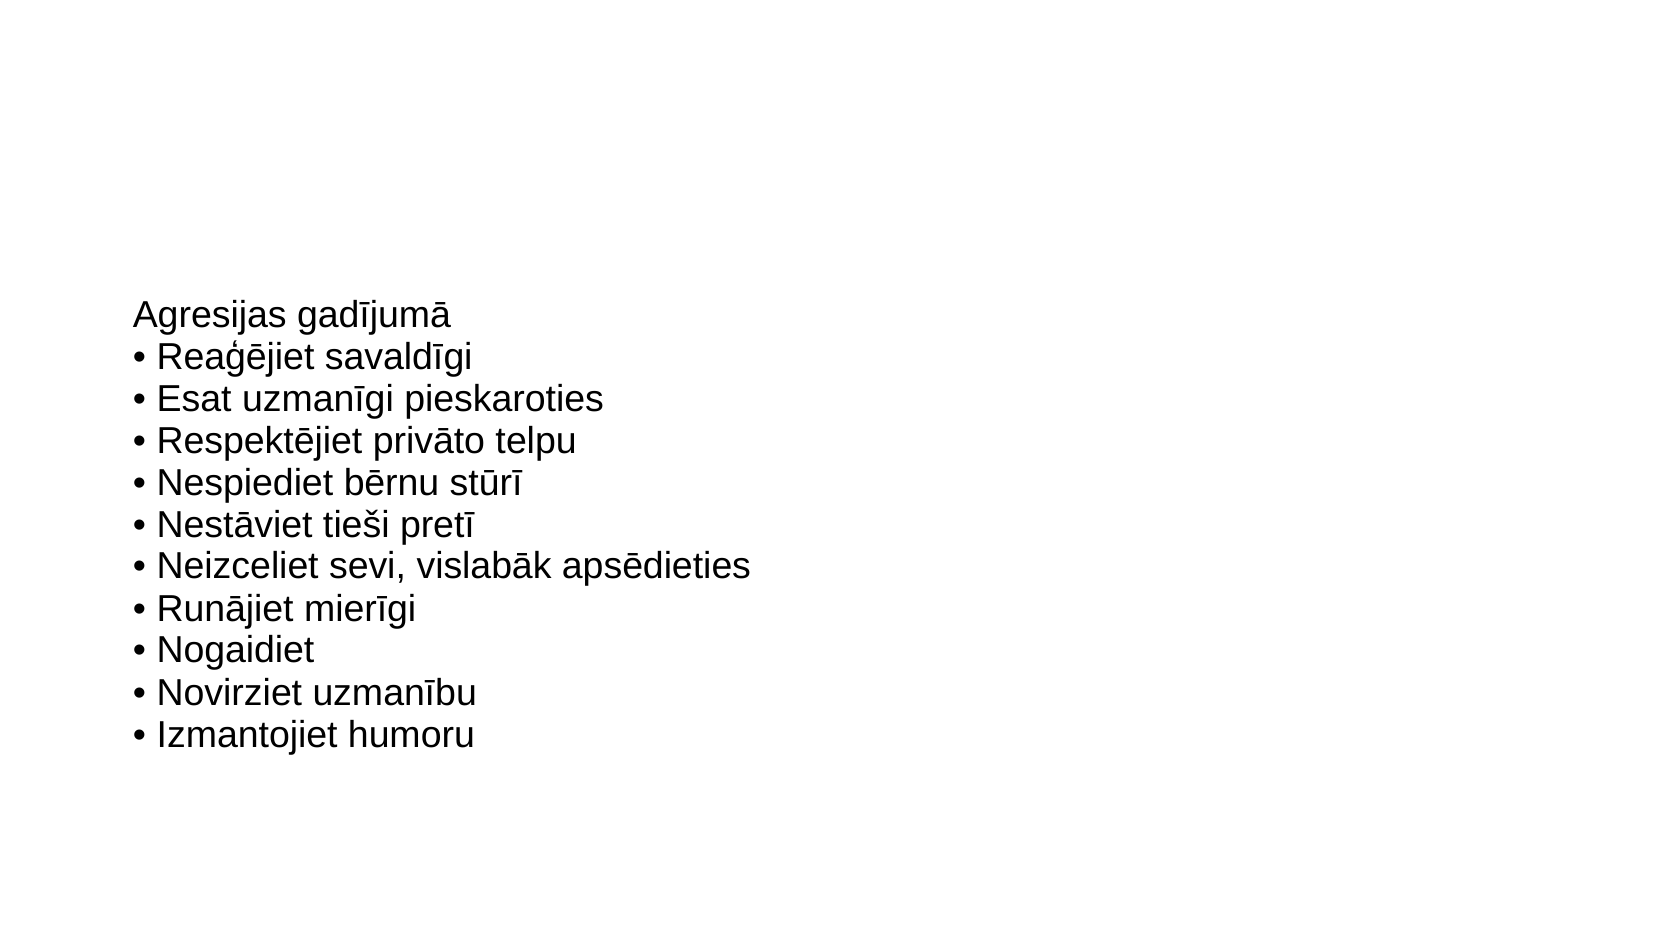

Agresijas gadījumā
• Reaģējiet savaldīgi
• Esat uzmanīgi pieskaroties
• Respektējiet privāto telpu
• Nespiediet bērnu stūrī
• Nestāviet tieši pretī
• Neizceliet sevi, vislabāk apsēdieties
• Runājiet mierīgi
• Nogaidiet
• Novirziet uzmanību
• Izmantojiet humoru